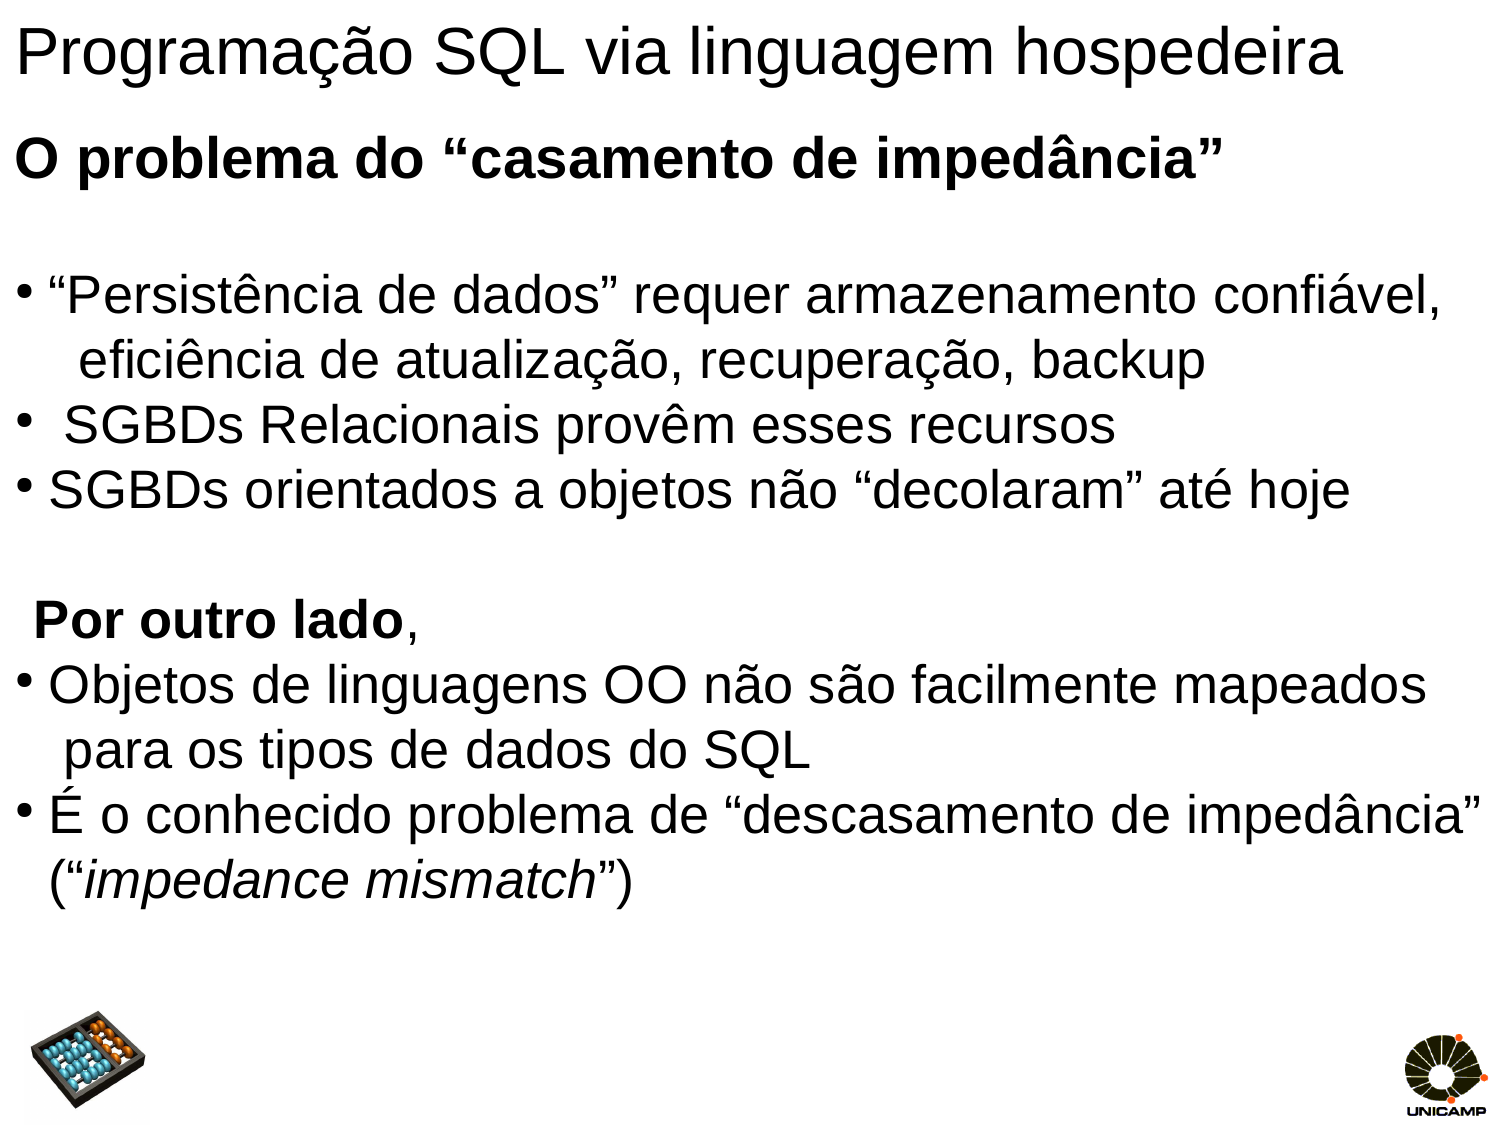

Programação SQL via linguagem hospedeira
O problema do “casamento de impedância”
 “Persistência de dados” requer armazenamento confiável,
 eficiência de atualização, recuperação, backup
 SGBDs Relacionais provêm esses recursos
 SGBDs orientados a objetos não “decolaram” até hoje
Por outro lado,
 Objetos de linguagens OO não são facilmente mapeados
 para os tipos de dados do SQL
 É o conhecido problema de “descasamento de impedância”
 (“impedance mismatch”)